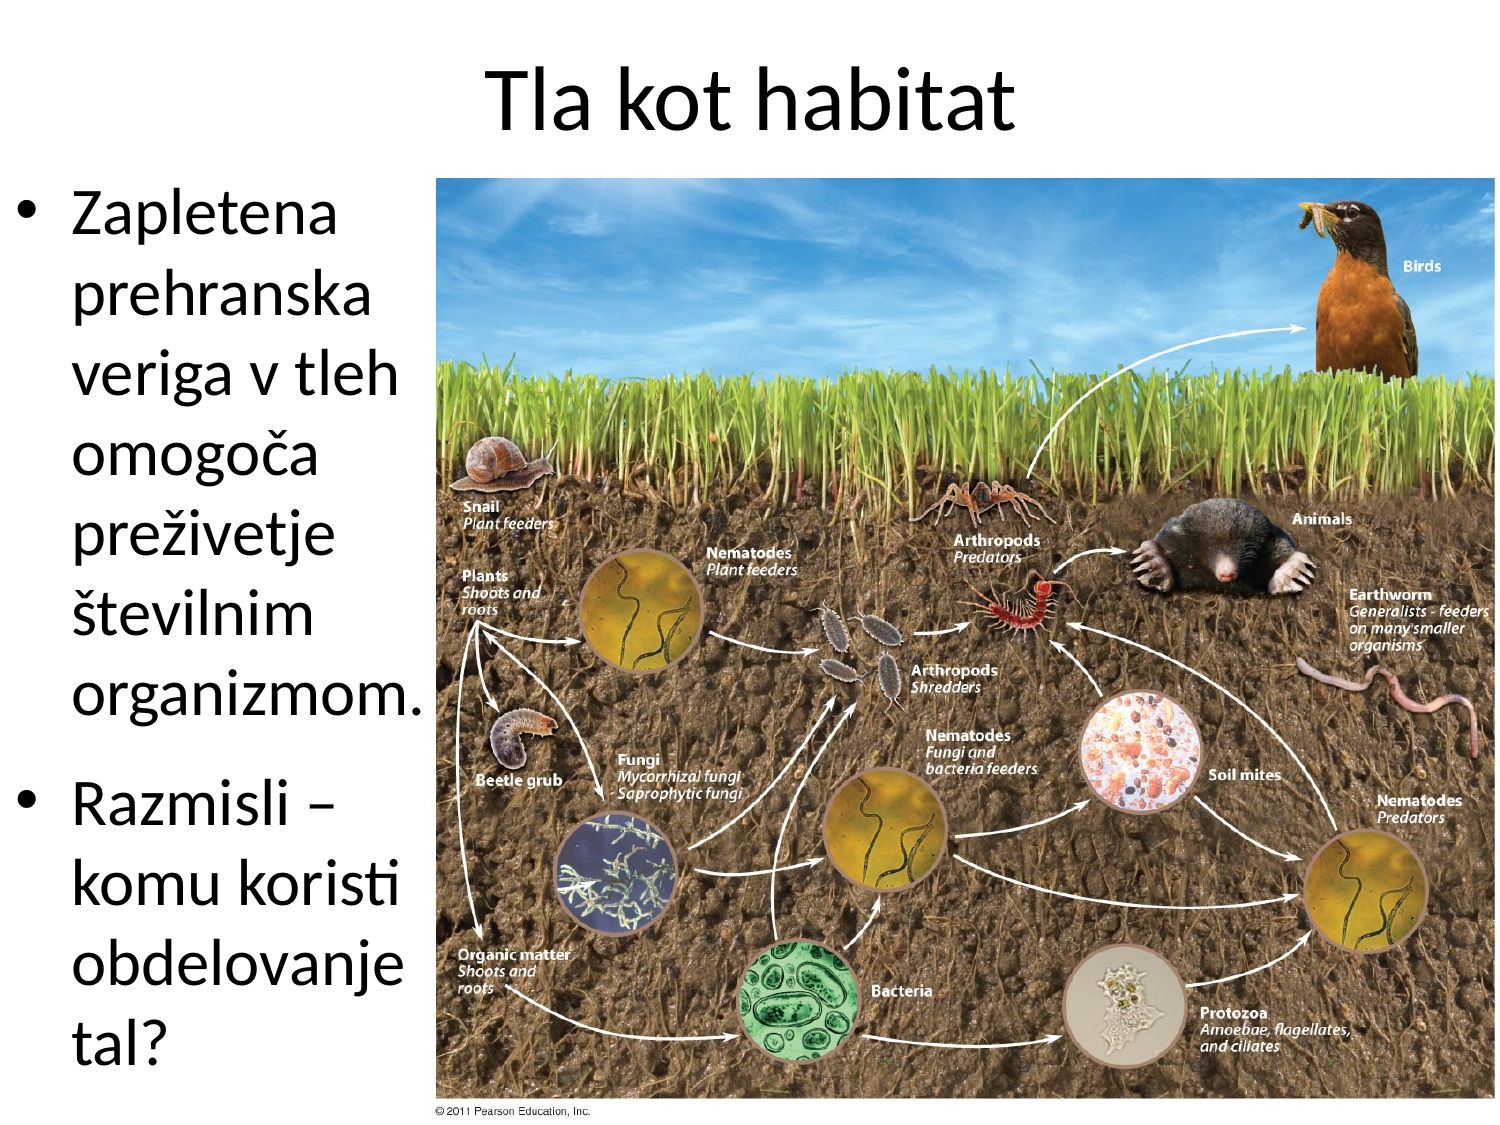

# Tla kot habitat
Zapletena prehranska veriga v tleh omogoča preživetje številnim organizmom.
Razmisli – komu koristi obdelovanje tal?